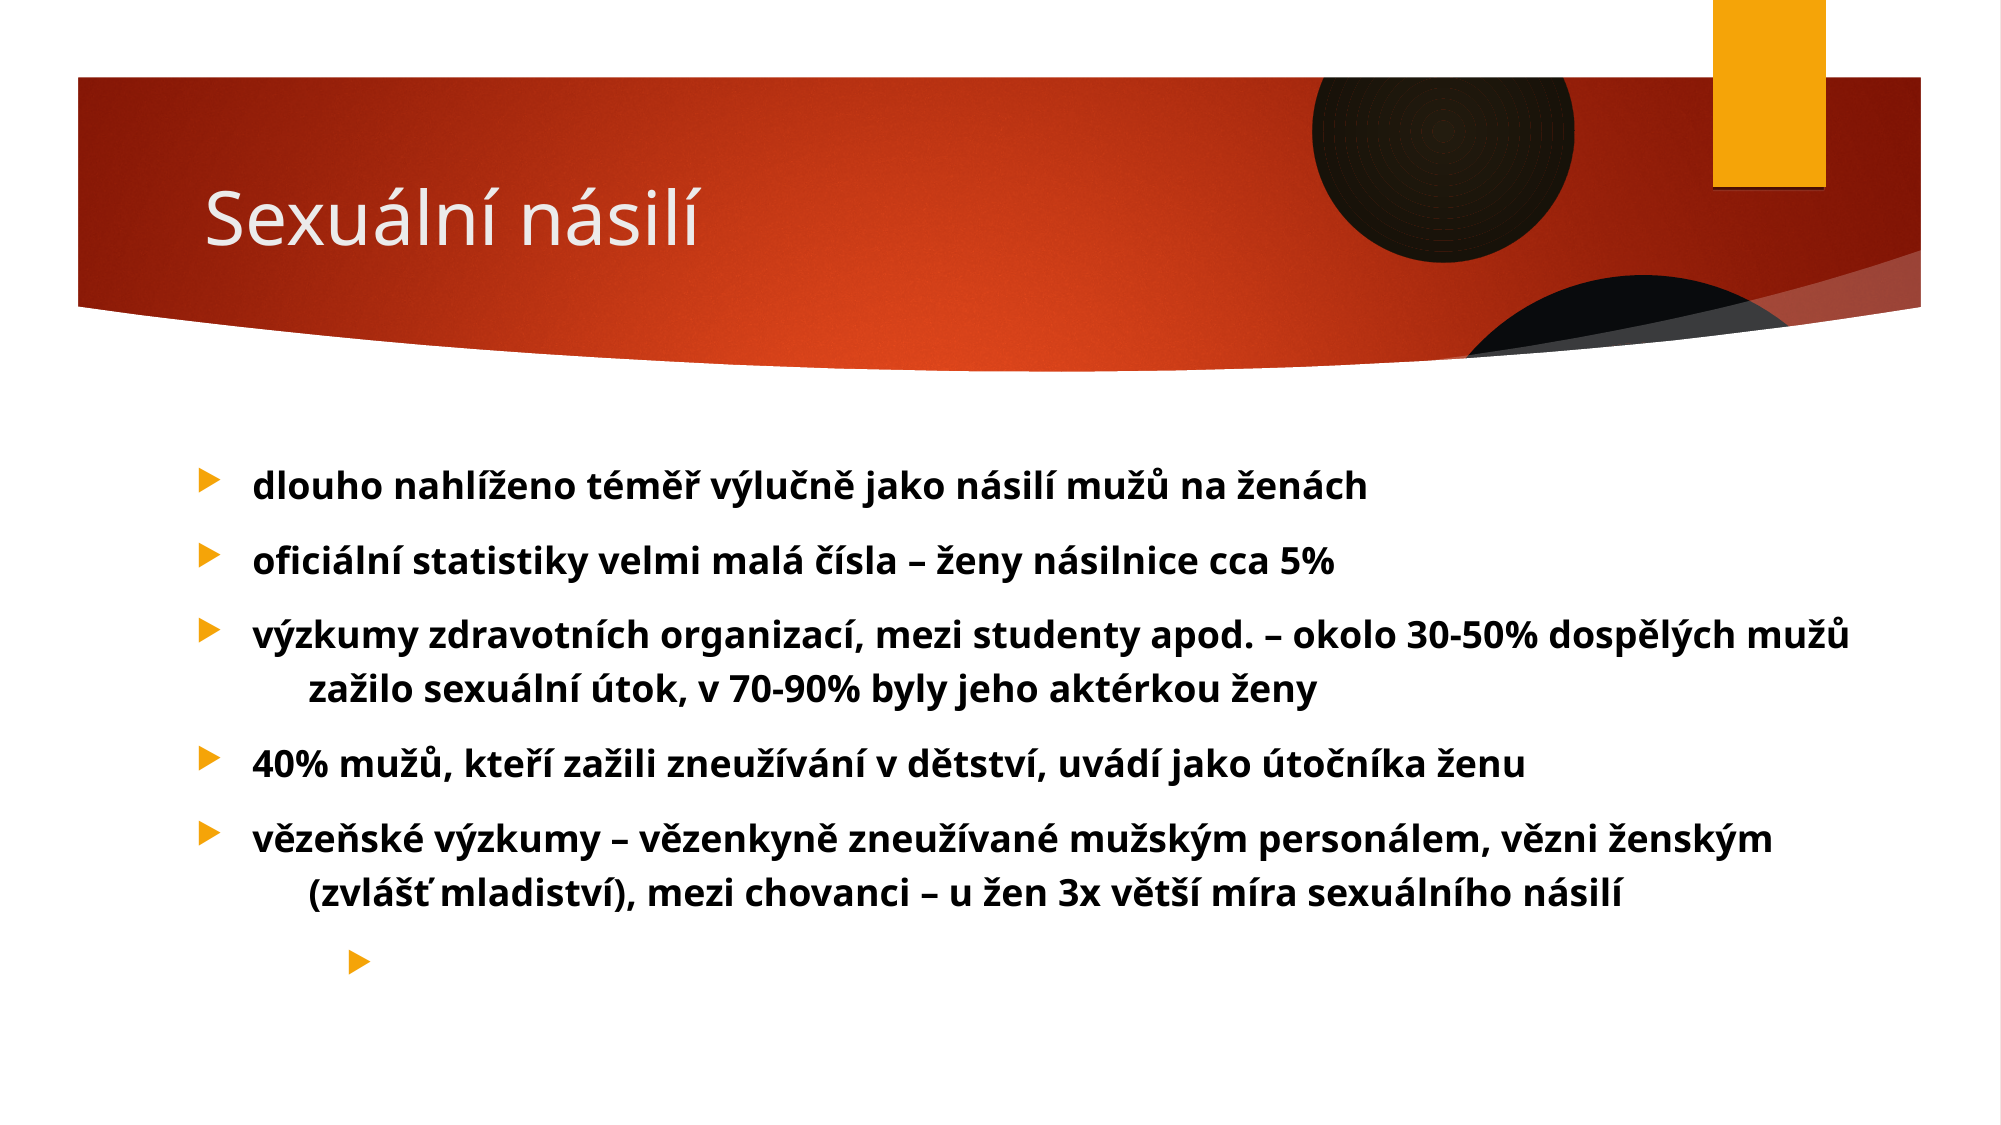

# Sexuální násilí
dlouho nahlíženo téměř výlučně jako násilí mužů na ženách
oficiální statistiky velmi malá čísla – ženy násilnice cca 5%
výzkumy zdravotních organizací, mezi studenty apod. – okolo 30-50% dospělých mužů zažilo sexuální útok, v 70-90% byly jeho aktérkou ženy
40% mužů, kteří zažili zneužívání v dětství, uvádí jako útočníka ženu
vězeňské výzkumy – vězenkyně zneužívané mužským personálem, vězni ženským (zvlášť mladiství), mezi chovanci – u žen 3x větší míra sexuálního násilí